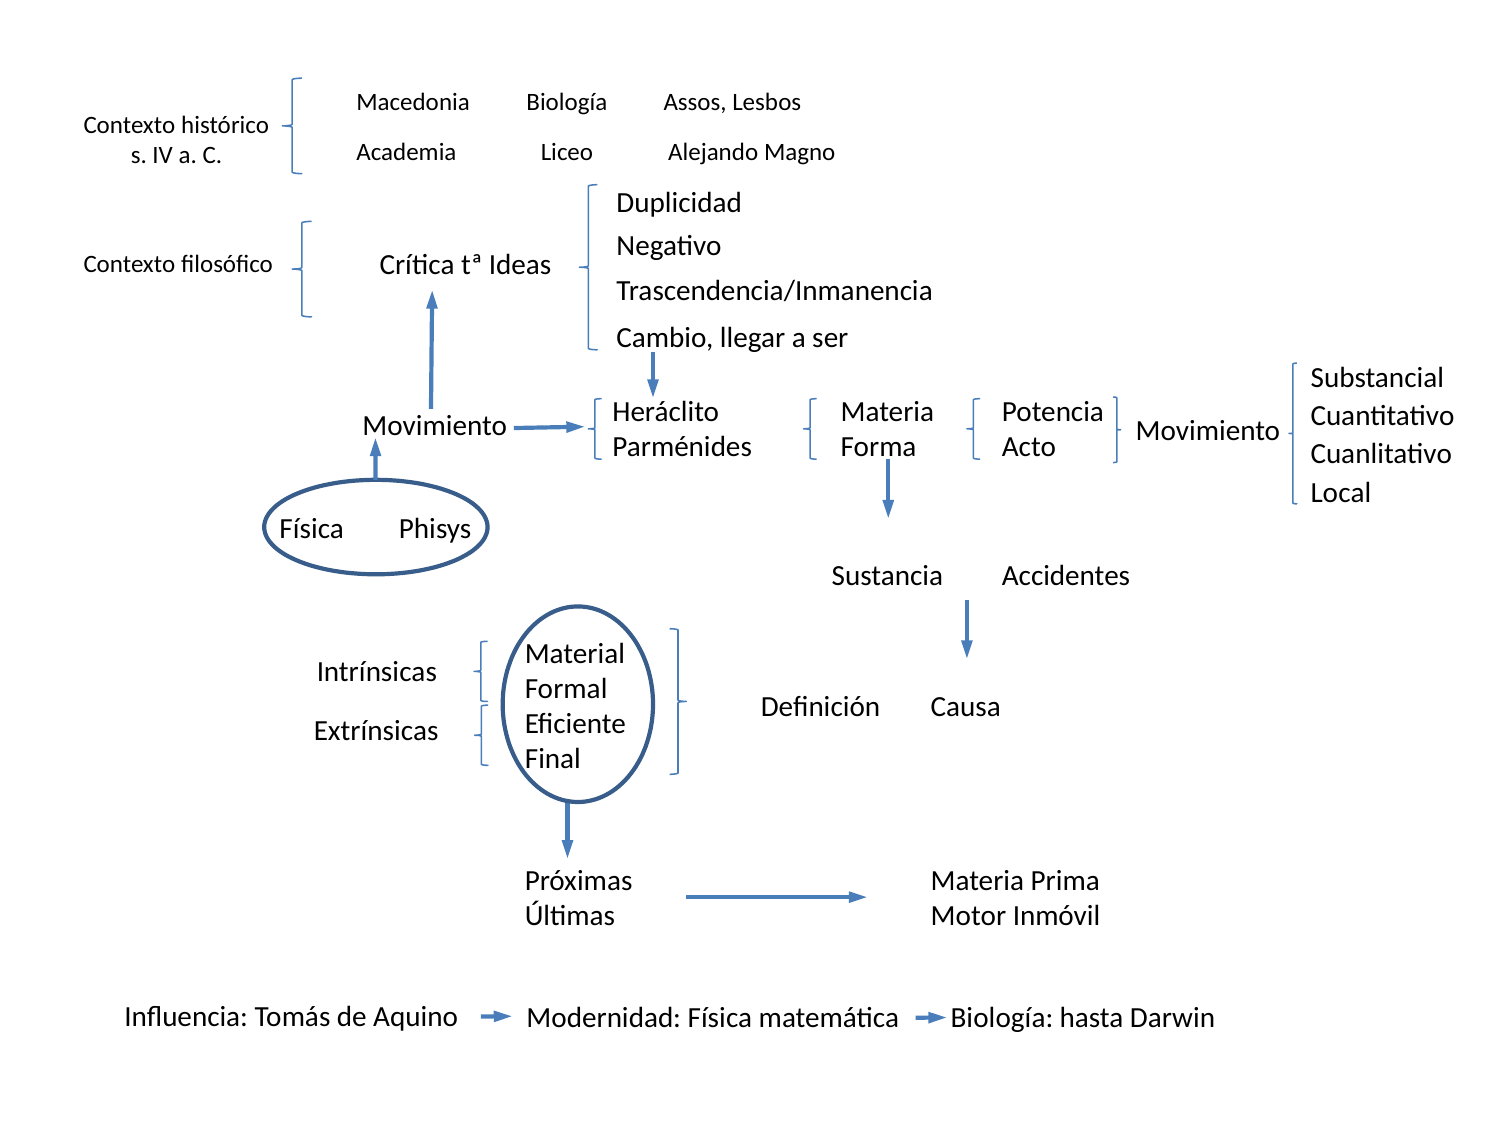

Macedonia
Biología
Assos, Lesbos
Contexto histórico
s. IV a. C.
Academia
Liceo
Alejando Magno
Duplicidad
Negativo
Crítica tª Ideas
Contexto filosófico
Trascendencia/Inmanencia
Cambio, llegar a ser
Substancial
Heráclito
Parménides
Materia
Forma
Potencia
Acto
Cuantitativo
Movimiento
Movimiento
Cuanlitativo
Local
Física
Phisys
Sustancia
Accidentes
Material
Formal
Eficiente
Final
Intrínsicas
Definición
Causa
Extrínsicas
Próximas
Últimas
Materia Prima
Motor Inmóvil
Influencia: Tomás de Aquino
Modernidad: Física matemática
Biología: hasta Darwin